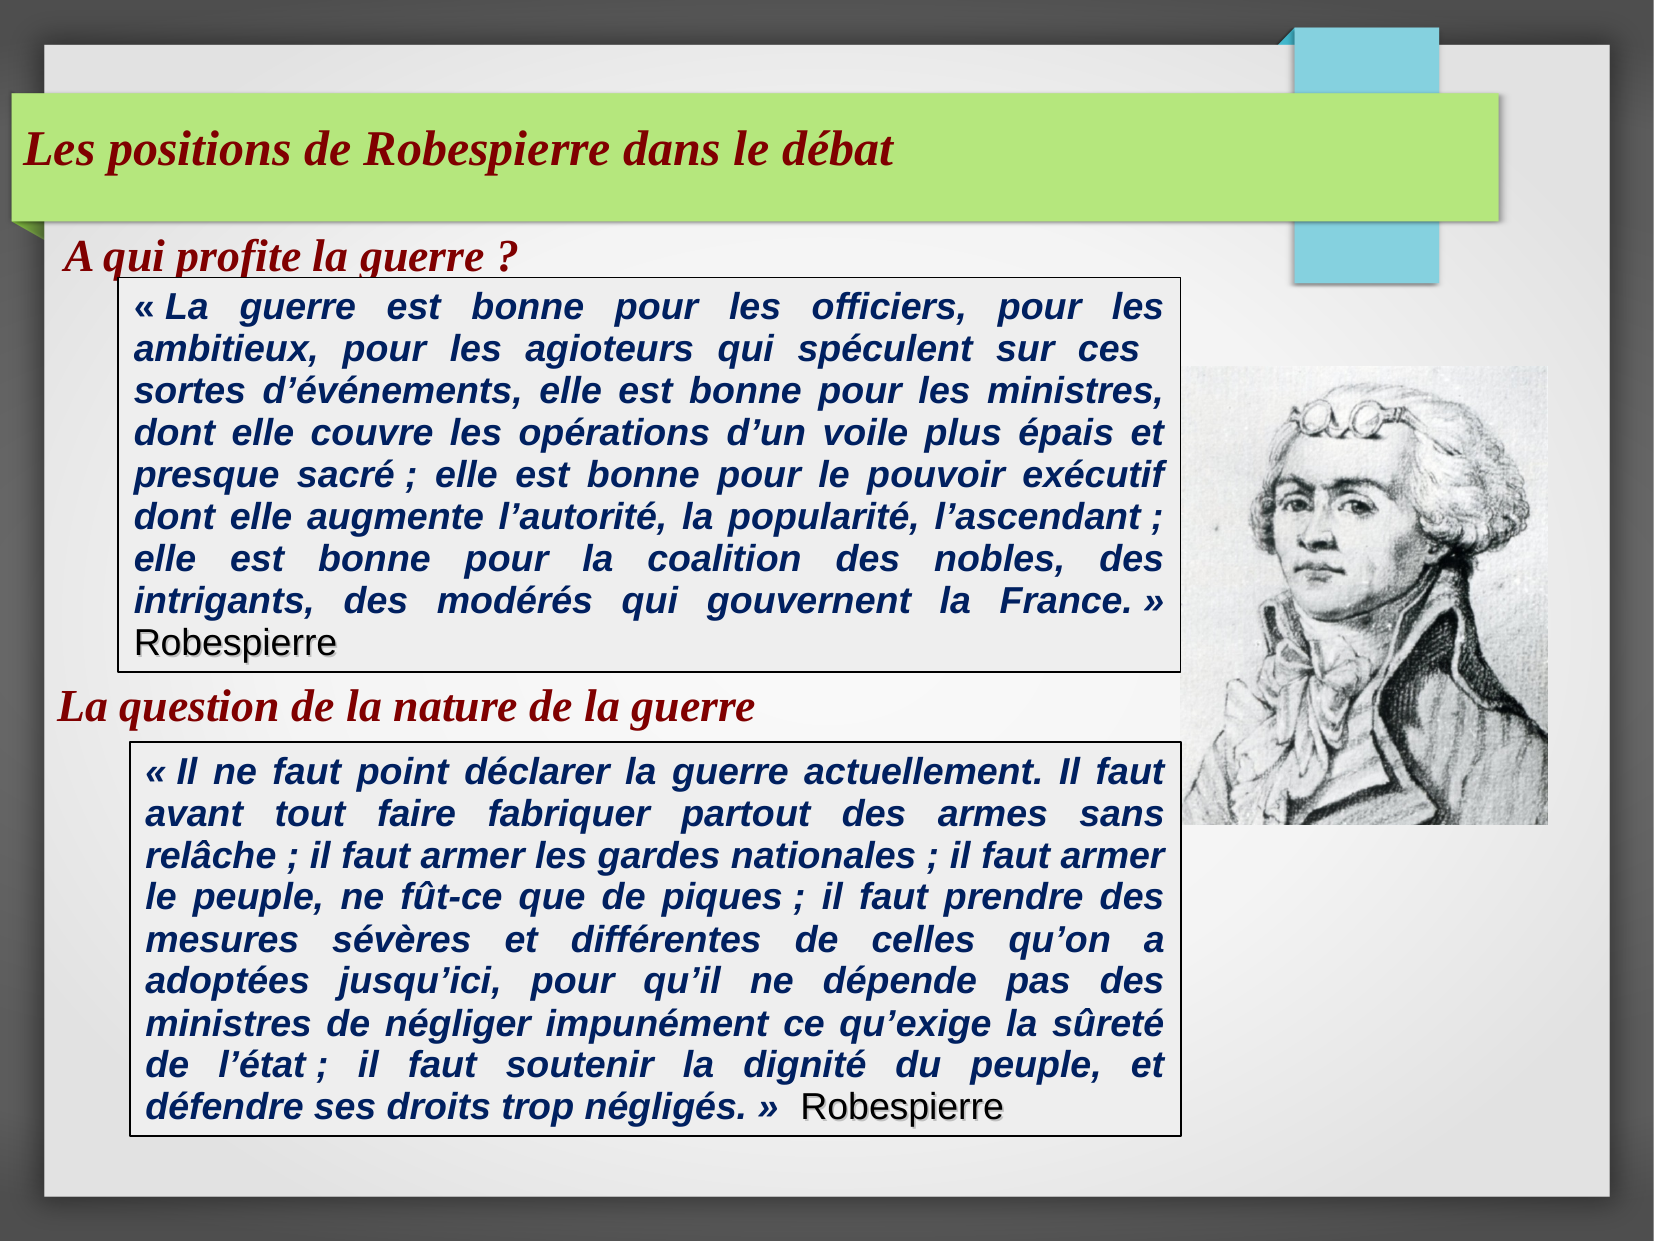

# Les positions de Robespierre dans le débat
A qui profite la guerre ?
« La guerre est bonne pour les officiers, pour les ambitieux, pour les agioteurs qui spéculent sur ces sortes d’événements, elle est bonne pour les ministres, dont elle couvre les opérations d’un voile plus épais et presque sacré ; elle est bonne pour le pouvoir exécutif dont elle augmente l’autorité, la popularité, l’ascendant ; elle est bonne pour la coalition des nobles, des intrigants, des modérés qui gouvernent la France. » Robespierre
La question de la nature de la guerre
« Il ne faut point déclarer la guerre actuellement. Il faut avant tout faire fabriquer partout des armes sans relâche ; il faut armer les gardes nationales ; il faut armer le peuple, ne fût-ce que de piques ; il faut prendre des mesures sévères et différentes de celles qu’on a adoptées jusqu’ici, pour qu’il ne dépende pas des ministres de négliger impunément ce qu’exige la sûreté de l’état ; il faut soutenir la dignité du peuple, et défendre ses droits trop négligés. » Robespierre